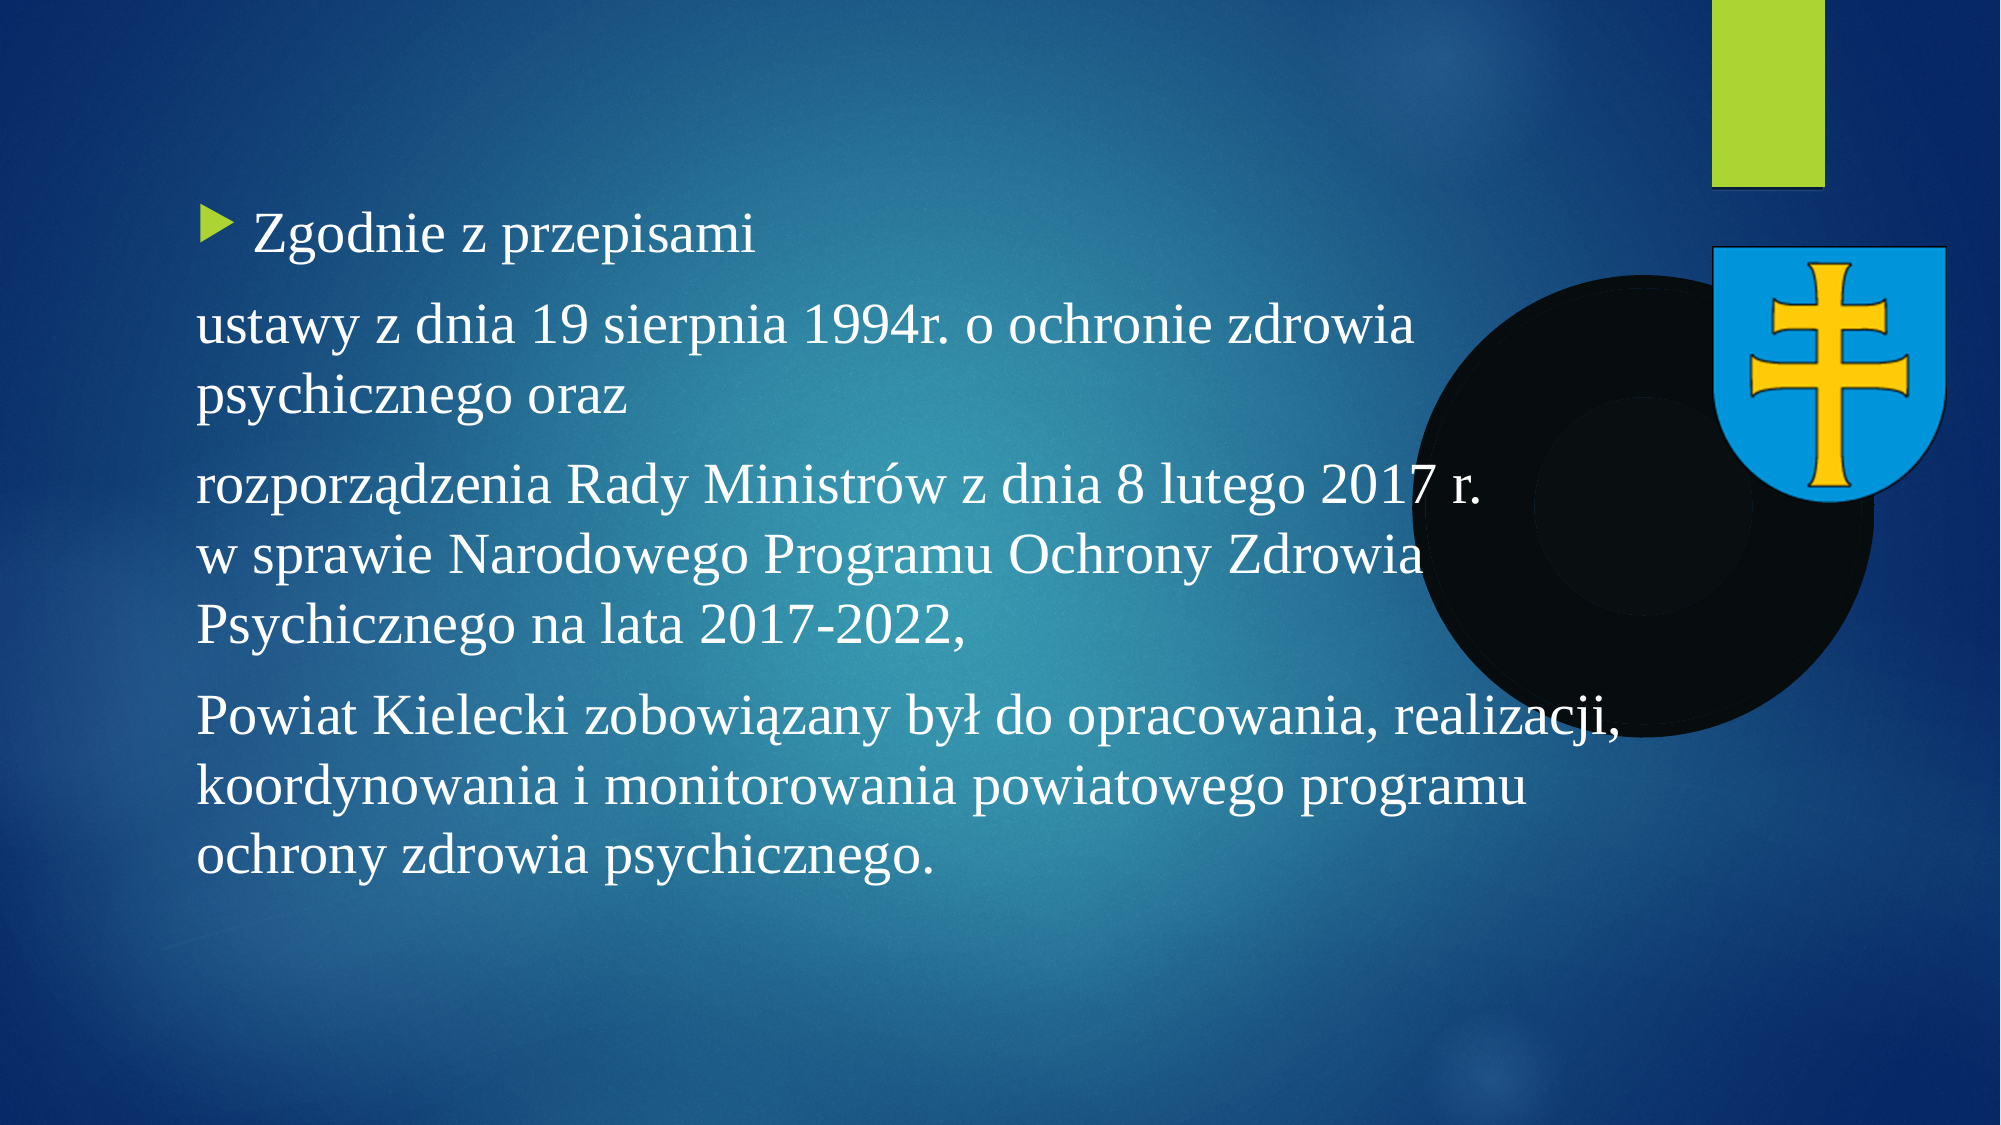

# Zgodnie z przepisami
ustawy z dnia 19 sierpnia 1994r. o ochronie zdrowia psychicznego oraz
rozporządzenia Rady Ministrów z dnia 8 lutego 2017 r. w sprawie Narodowego Programu Ochrony Zdrowia Psychicznego na lata 2017-2022,
Powiat Kielecki zobowiązany był do opracowania, realizacji, koordynowania i monitorowania powiatowego programu ochrony zdrowia psychicznego.